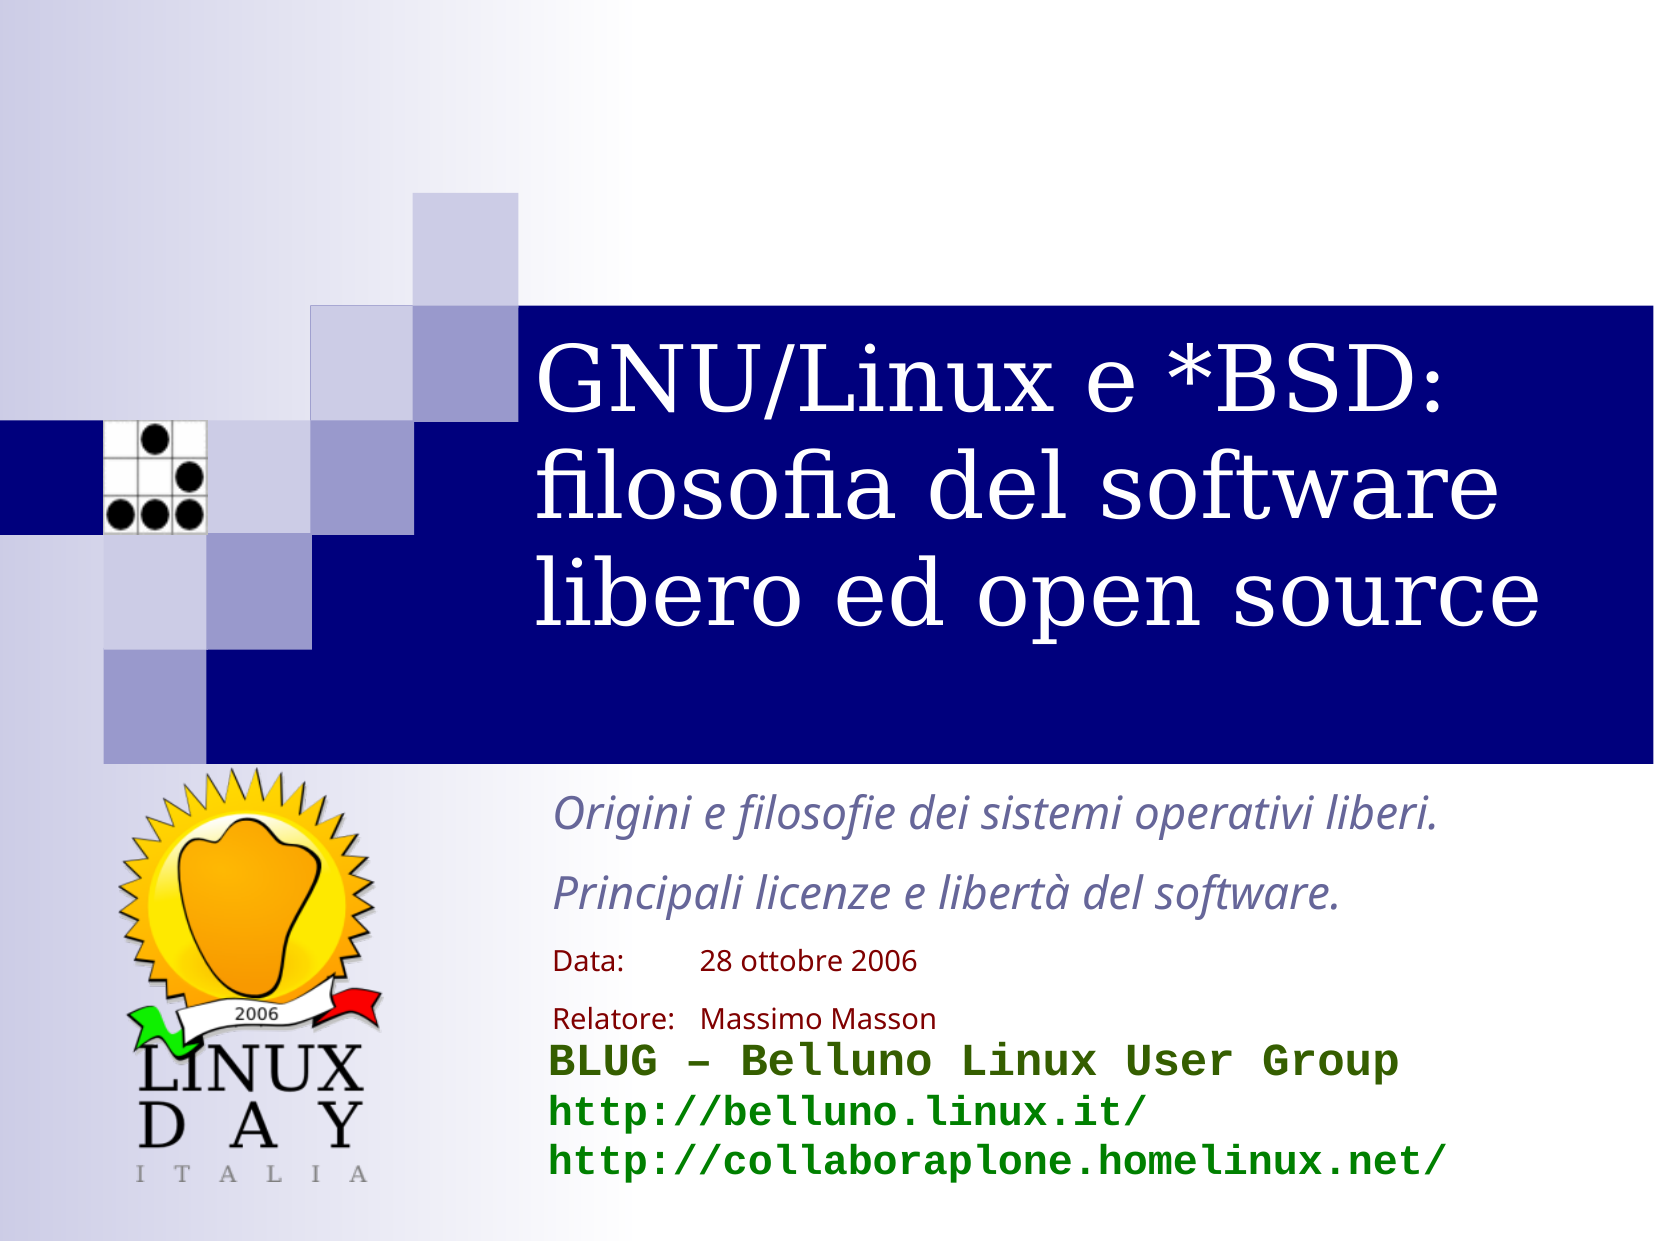

GNU/Linux e *BSD:
filosofia del software libero ed open source
Origini e filosofie dei sistemi operativi liberi.
Principali licenze e libertà del software.
Data: 	28 ottobre 2006
Relatore:	Massimo Masson
BLUG – Belluno Linux User Group
http://belluno.linux.it/
http://collaboraplone.homelinux.net/